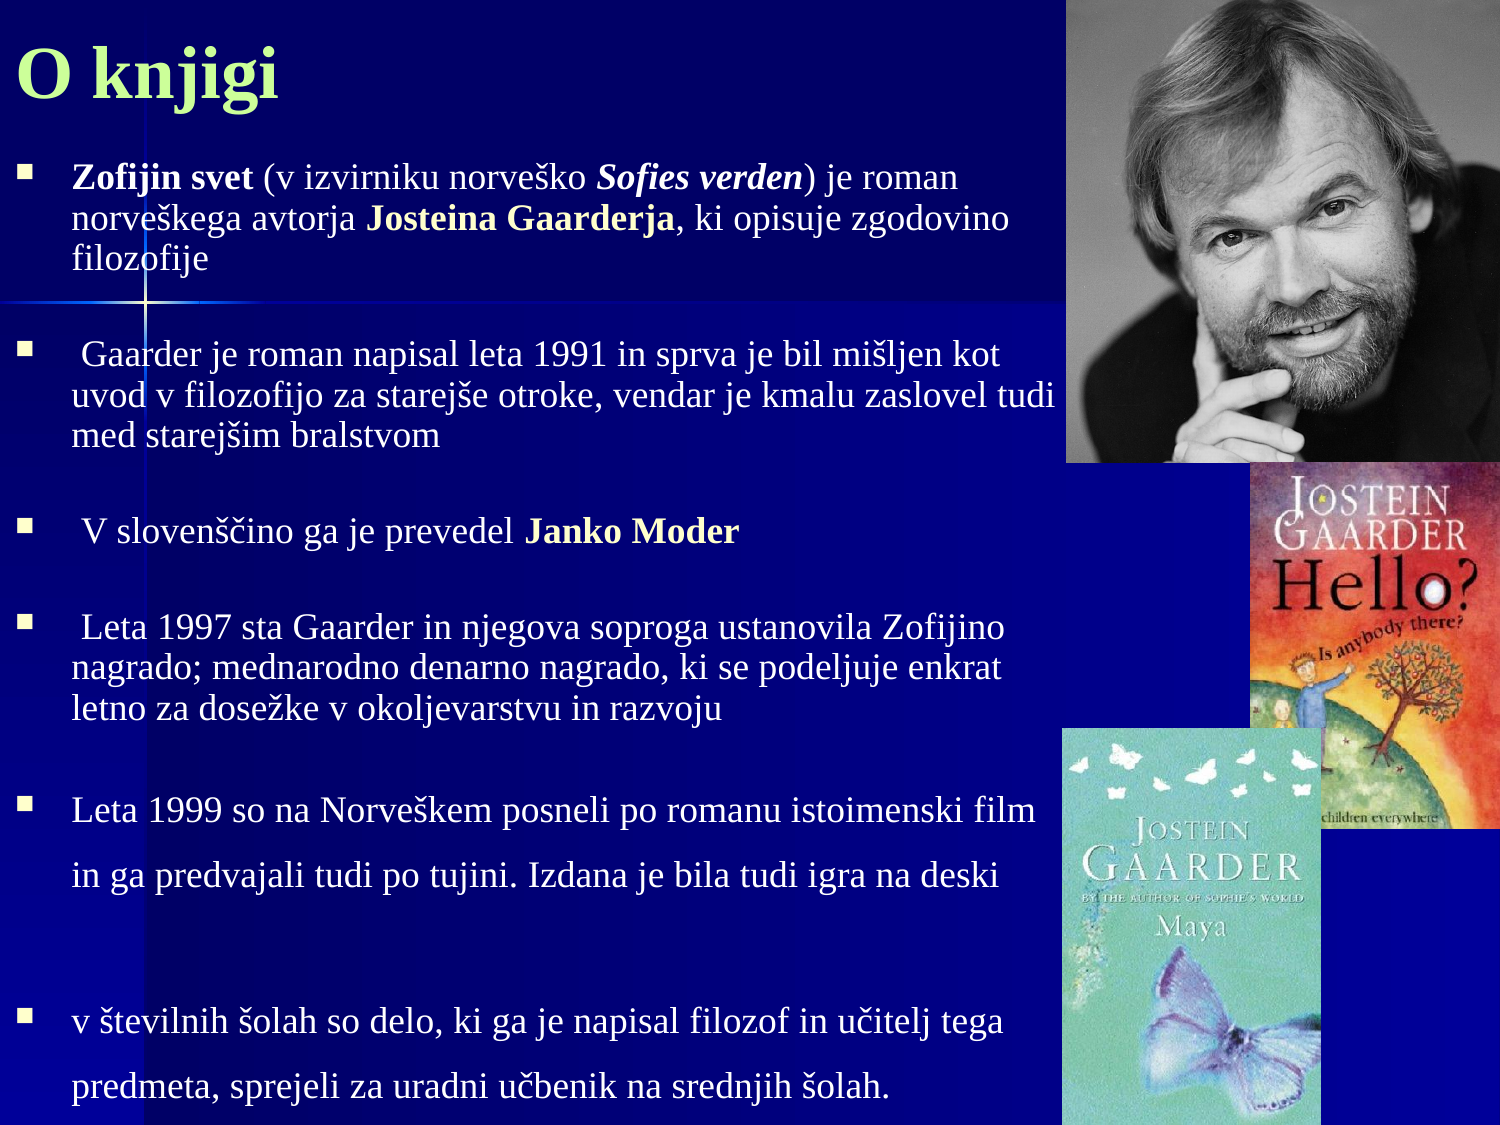

# O knjigi
Zofijin svet (v izvirniku norveško Sofies verden) je roman norveškega avtorja Josteina Gaarderja, ki opisuje zgodovino filozofije
 Gaarder je roman napisal leta 1991 in sprva je bil mišljen kot uvod v filozofijo za starejše otroke, vendar je kmalu zaslovel tudi med starejšim bralstvom
 V slovenščino ga je prevedel Janko Moder
 Leta 1997 sta Gaarder in njegova soproga ustanovila Zofijino nagrado; mednarodno denarno nagrado, ki se podeljuje enkrat letno za dosežke v okoljevarstvu in razvoju
Leta 1999 so na Norveškem posneli po romanu istoimenski film in ga predvajali tudi po tujini. Izdana je bila tudi igra na deski
v številnih šolah so delo, ki ga je napisal filozof in učitelj tega predmeta, sprejeli za uradni učbenik na srednjih šolah.